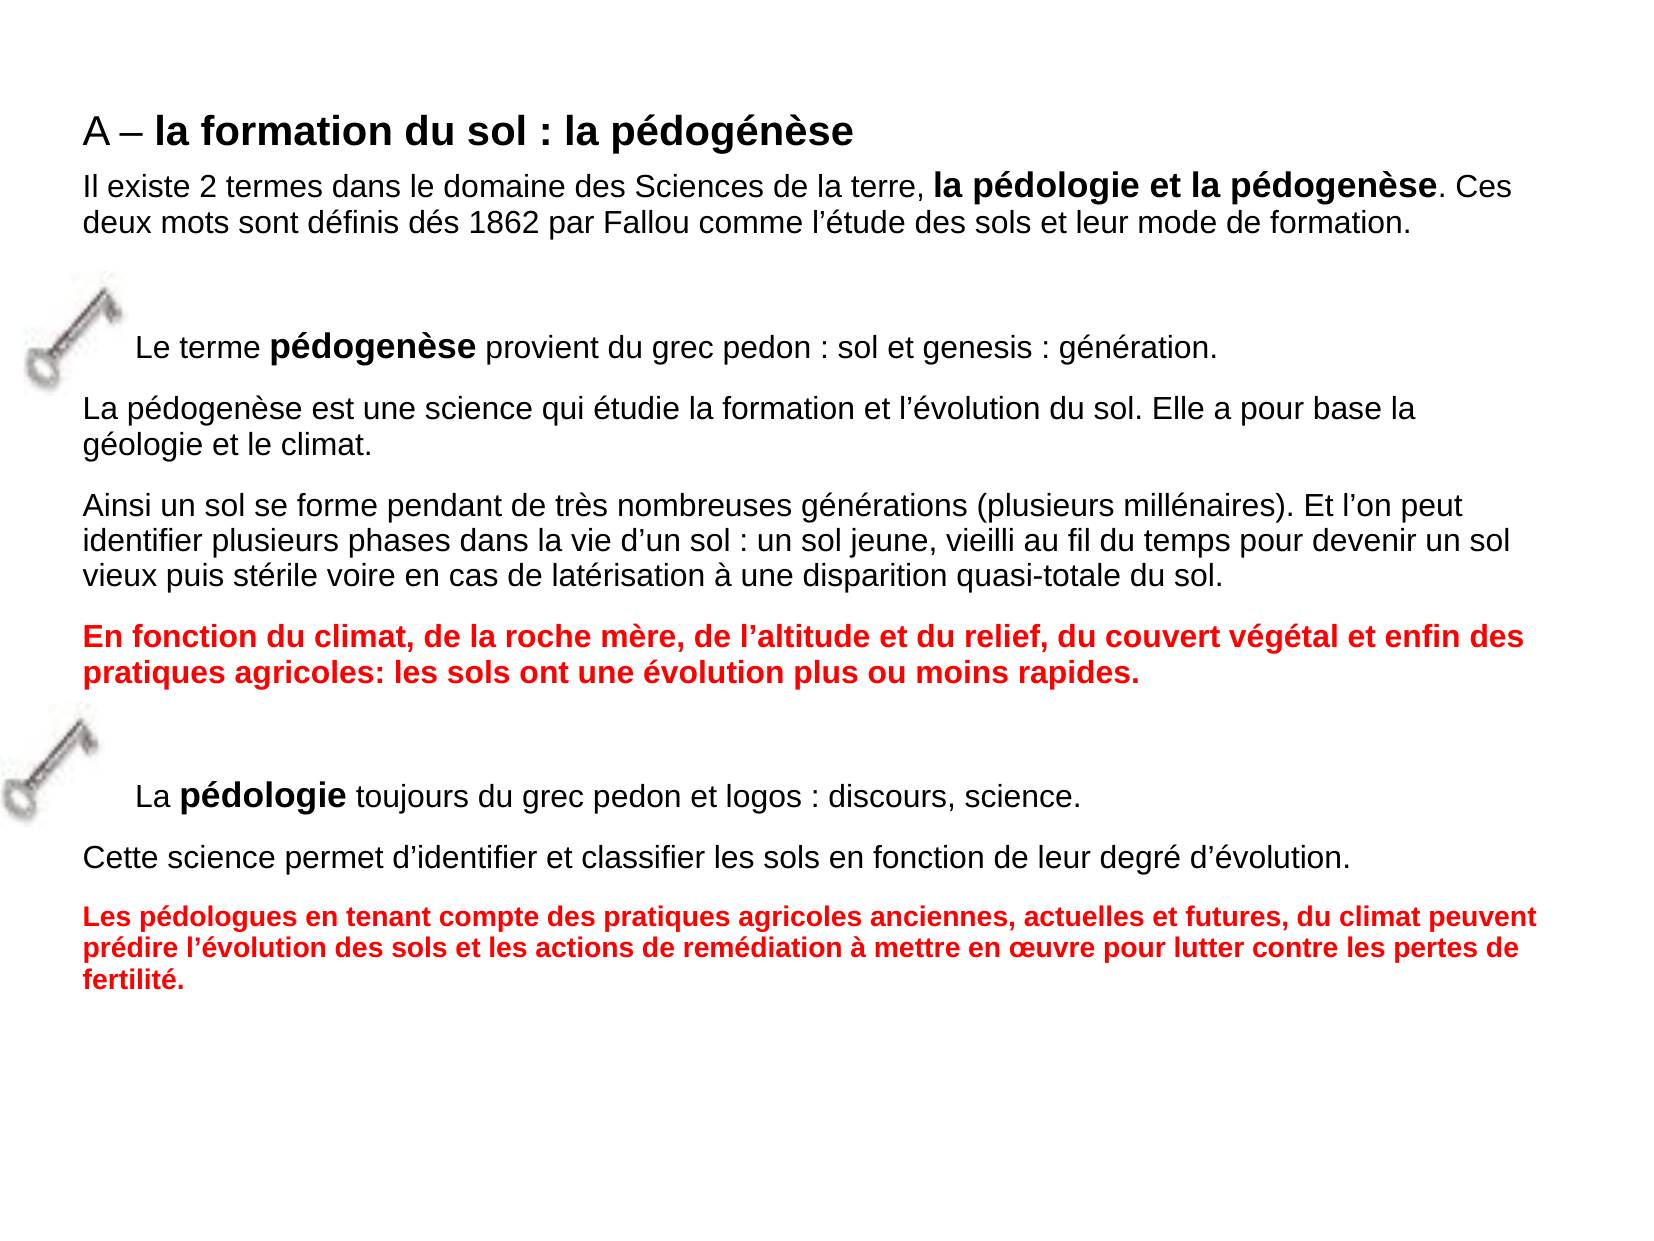

# A – la formation du sol : la pédogénèse
Il existe 2 termes dans le domaine des Sciences de la terre, la pédologie et la pédogenèse. Ces deux mots sont définis dés 1862 par Fallou comme l’étude des sols et leur mode de formation.
 Le terme pédogenèse provient du grec pedon : sol et genesis : génération.
La pédogenèse est une science qui étudie la formation et l’évolution du sol. Elle a pour base la géologie et le climat.
Ainsi un sol se forme pendant de très nombreuses générations (plusieurs millénaires). Et l’on peut identifier plusieurs phases dans la vie d’un sol : un sol jeune, vieilli au fil du temps pour devenir un sol vieux puis stérile voire en cas de latérisation à une disparition quasi-totale du sol.
En fonction du climat, de la roche mère, de l’altitude et du relief, du couvert végétal et enfin des pratiques agricoles: les sols ont une évolution plus ou moins rapides.
 La pédologie toujours du grec pedon et logos : discours, science.
Cette science permet d’identifier et classifier les sols en fonction de leur degré d’évolution.
Les pédologues en tenant compte des pratiques agricoles anciennes, actuelles et futures, du climat peuvent prédire l’évolution des sols et les actions de remédiation à mettre en œuvre pour lutter contre les pertes de fertilité.